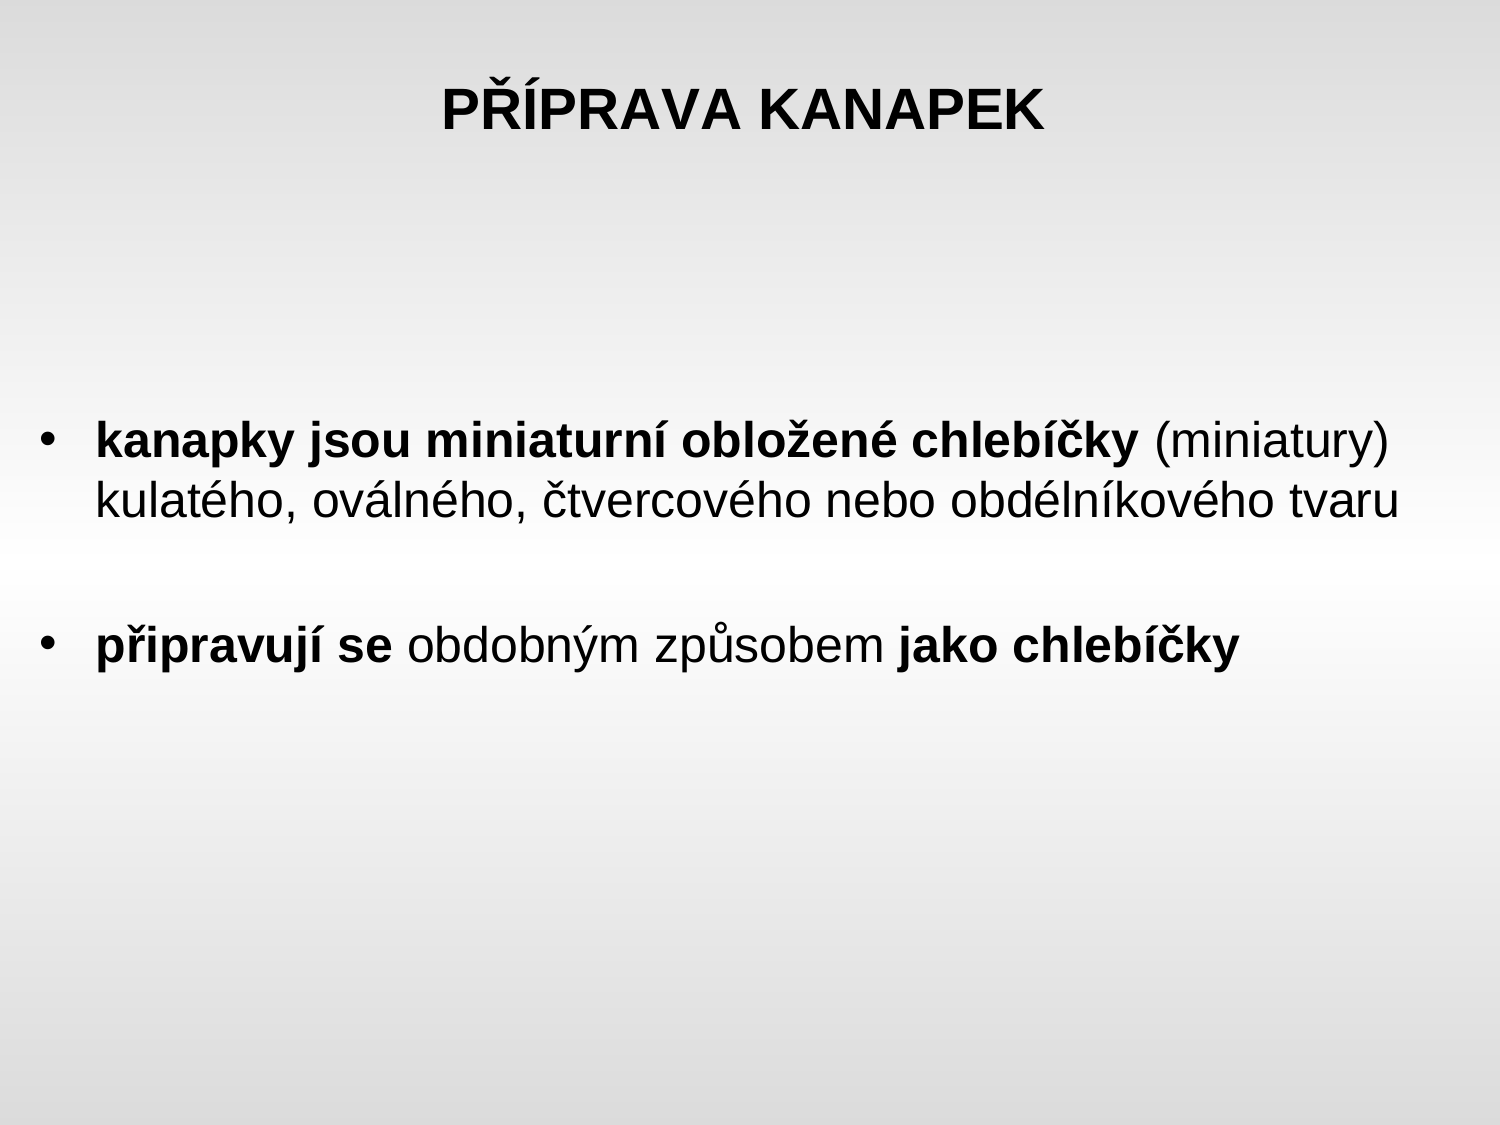

# PŘÍPRAVA KANAPEK
kanapky jsou miniaturní obložené chlebíčky (miniatury) kulatého, oválného, čtvercového nebo obdélníkového tvaru
připravují se obdobným způsobem jako chlebíčky